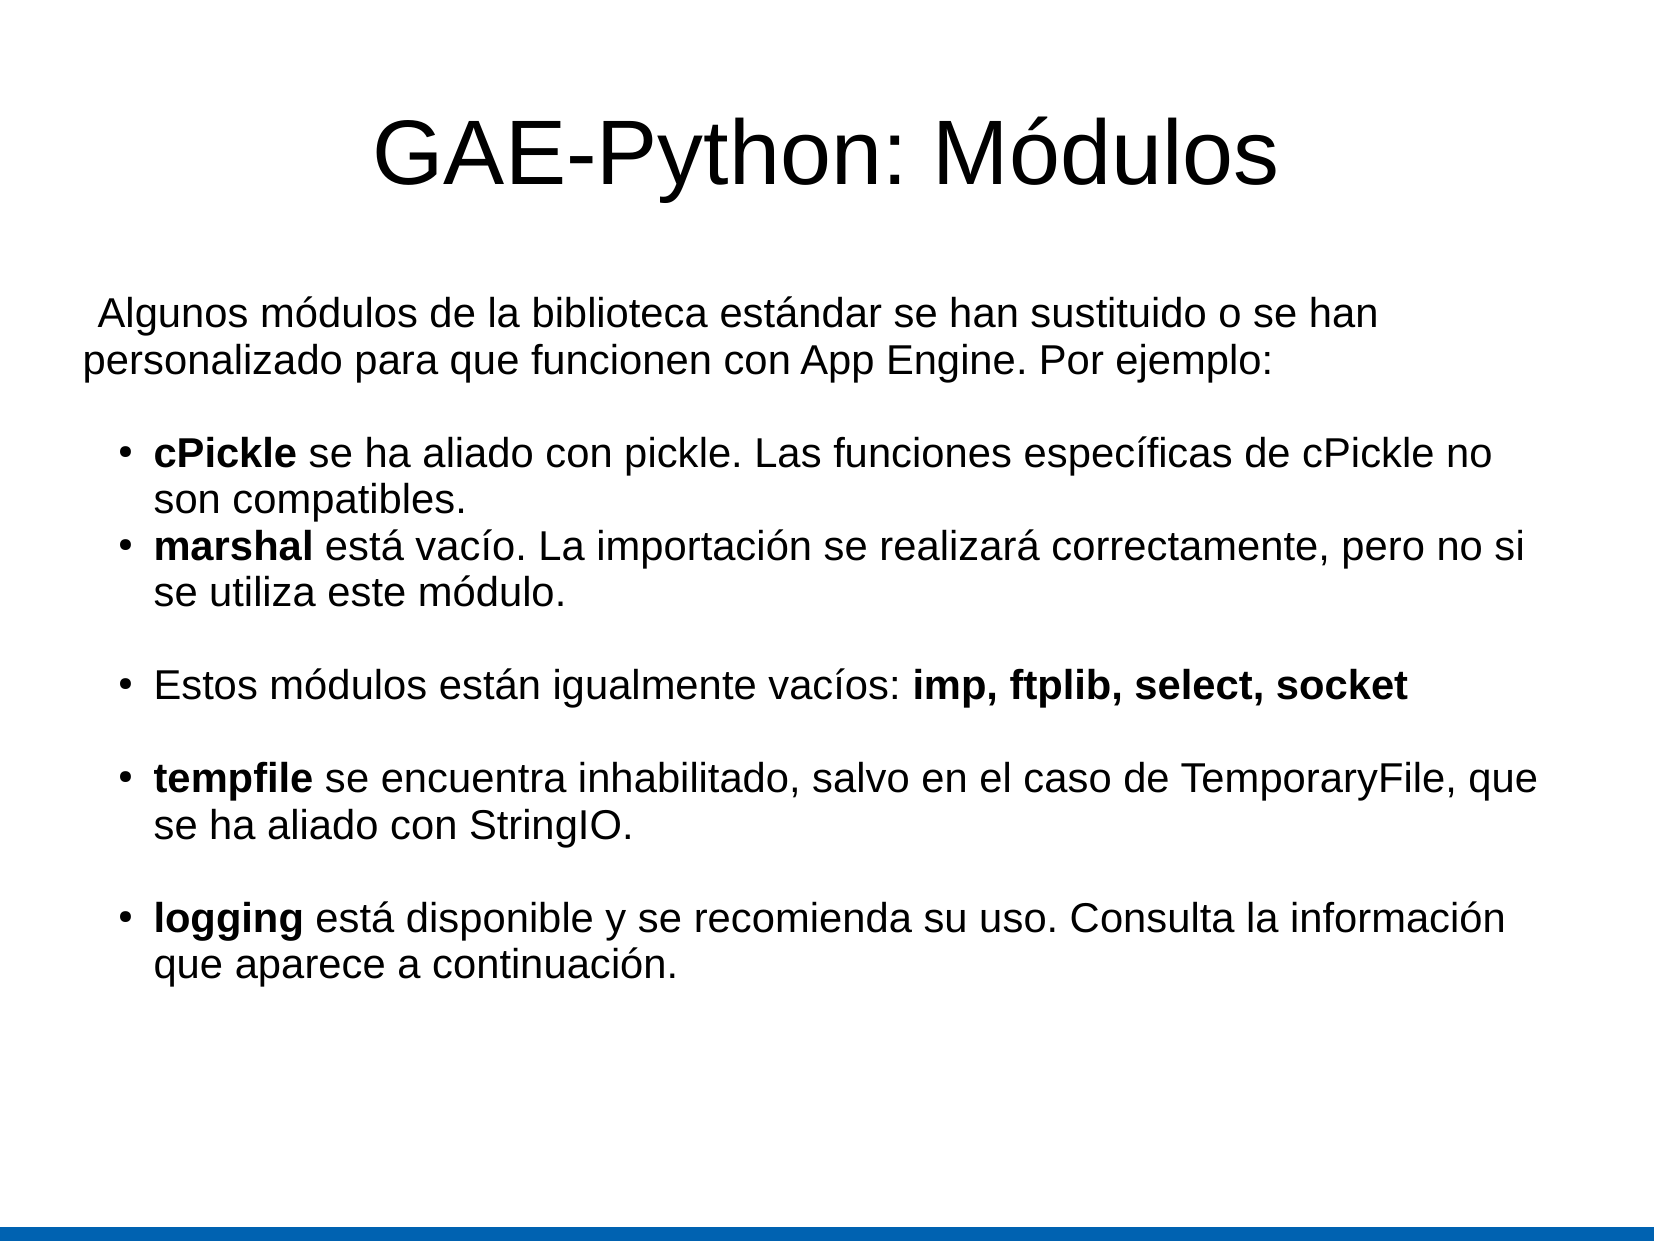

# GAE-Python: Módulos
Algunos módulos de la biblioteca estándar se han sustituido o se han personalizado para que funcionen con App Engine. Por ejemplo:
cPickle se ha aliado con pickle. Las funciones específicas de cPickle no son compatibles.
marshal está vacío. La importación se realizará correctamente, pero no si se utiliza este módulo.
Estos módulos están igualmente vacíos: imp, ftplib, select, socket
tempfile se encuentra inhabilitado, salvo en el caso de TemporaryFile, que se ha aliado con StringIO.
logging está disponible y se recomienda su uso. Consulta la información que aparece a continuación.